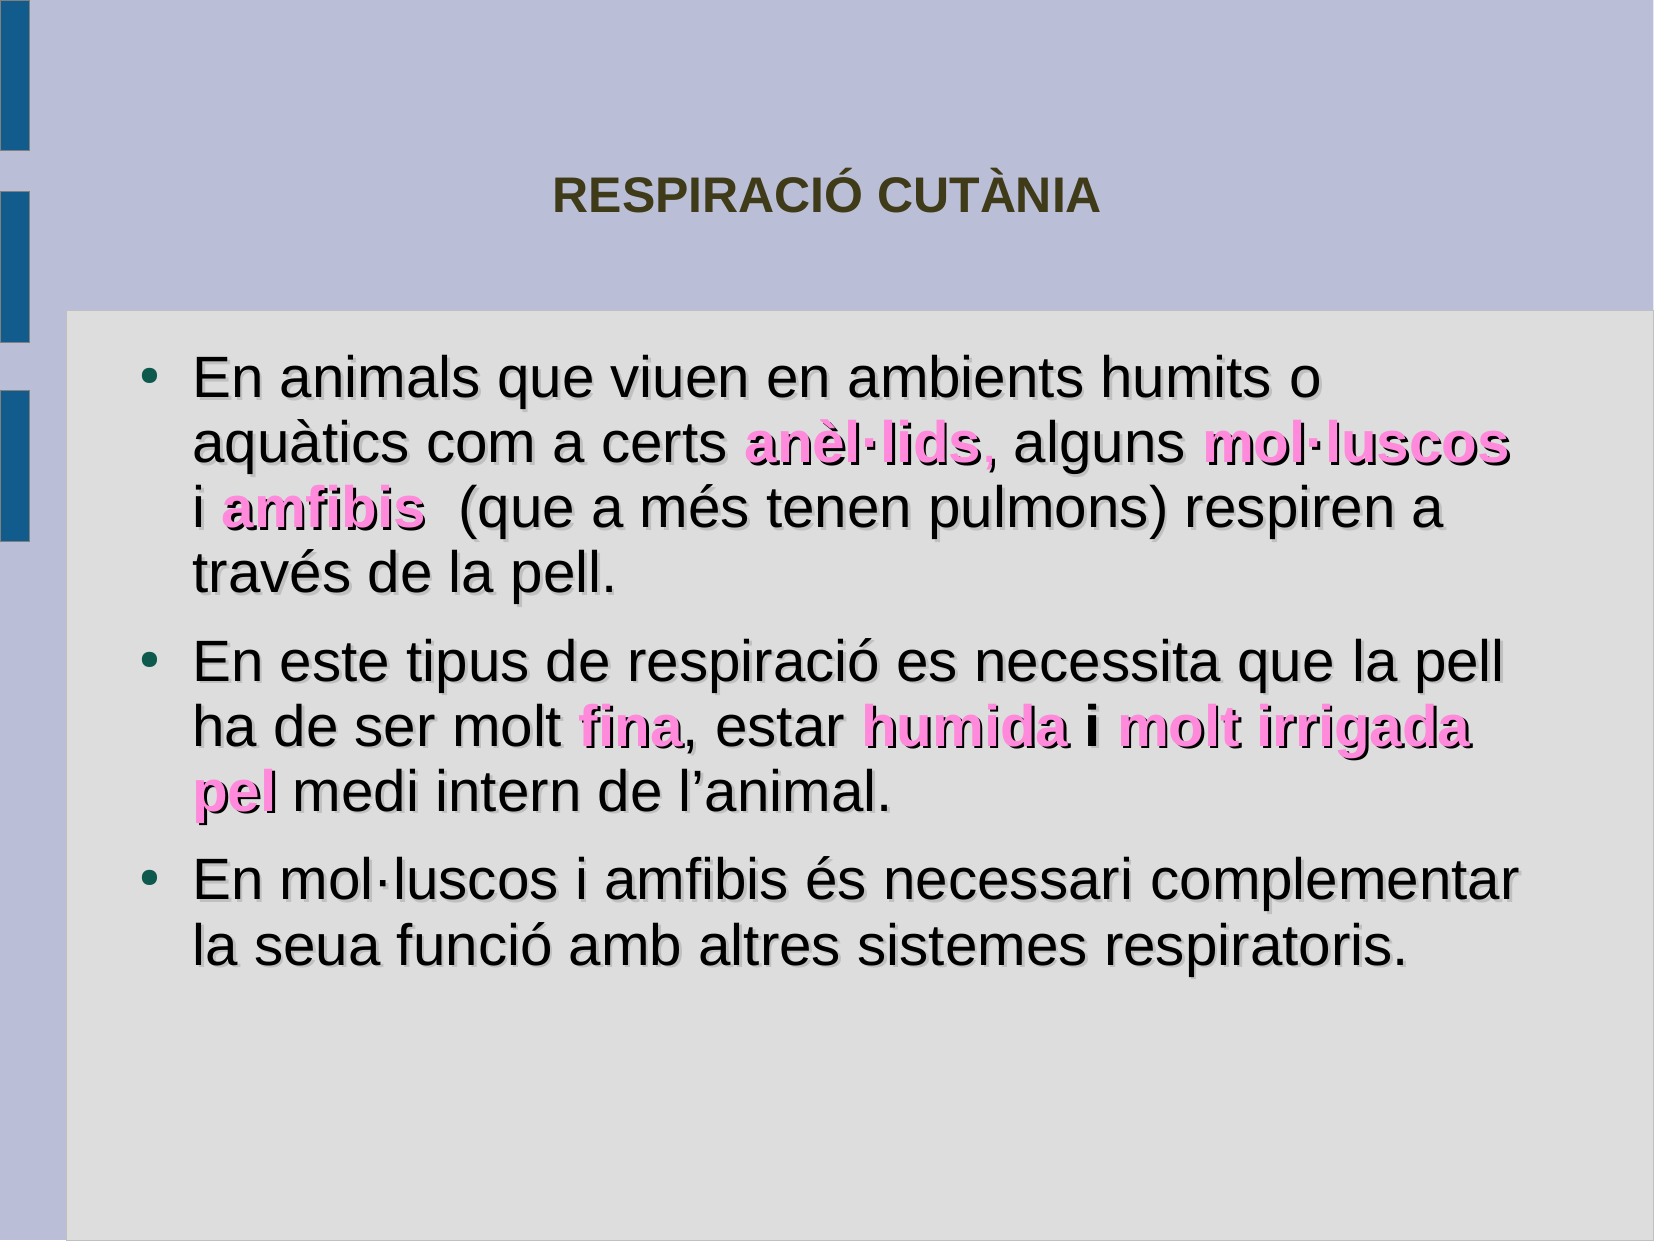

# RESPIRACIÓ CUTÀNIA
En animals que viuen en ambients humits o aquàtics com a certs anèl·lids, alguns mol·luscos i amfibis (que a més tenen pulmons) respiren a través de la pell.
En este tipus de respiració es necessita que la pell ha de ser molt fina, estar humida i molt irrigada pel medi intern de l’animal.
En mol·luscos i amfibis és necessari complementar la seua funció amb altres sistemes respiratoris.